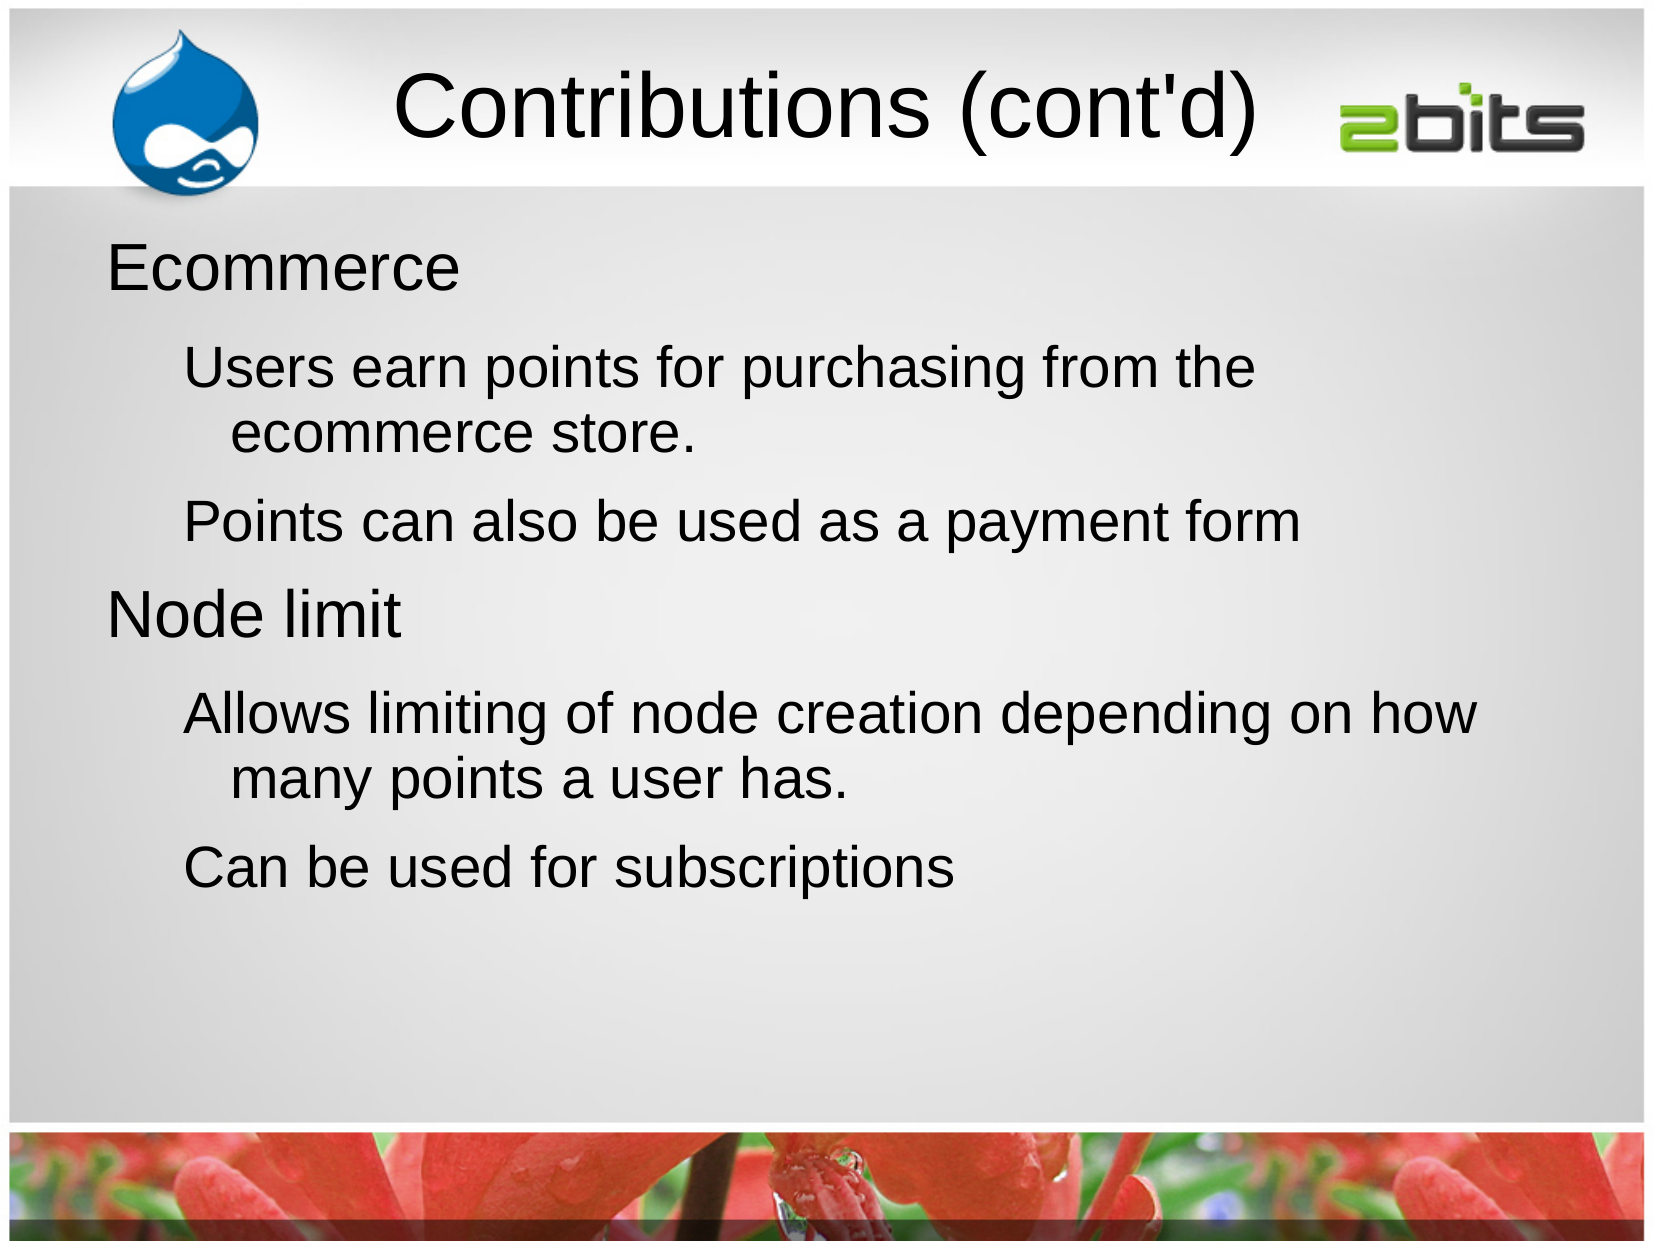

# Contributions (cont'd)
Ecommerce
Users earn points for purchasing from the ecommerce store.
Points can also be used as a payment form
Node limit
Allows limiting of node creation depending on how many points a user has.
Can be used for subscriptions